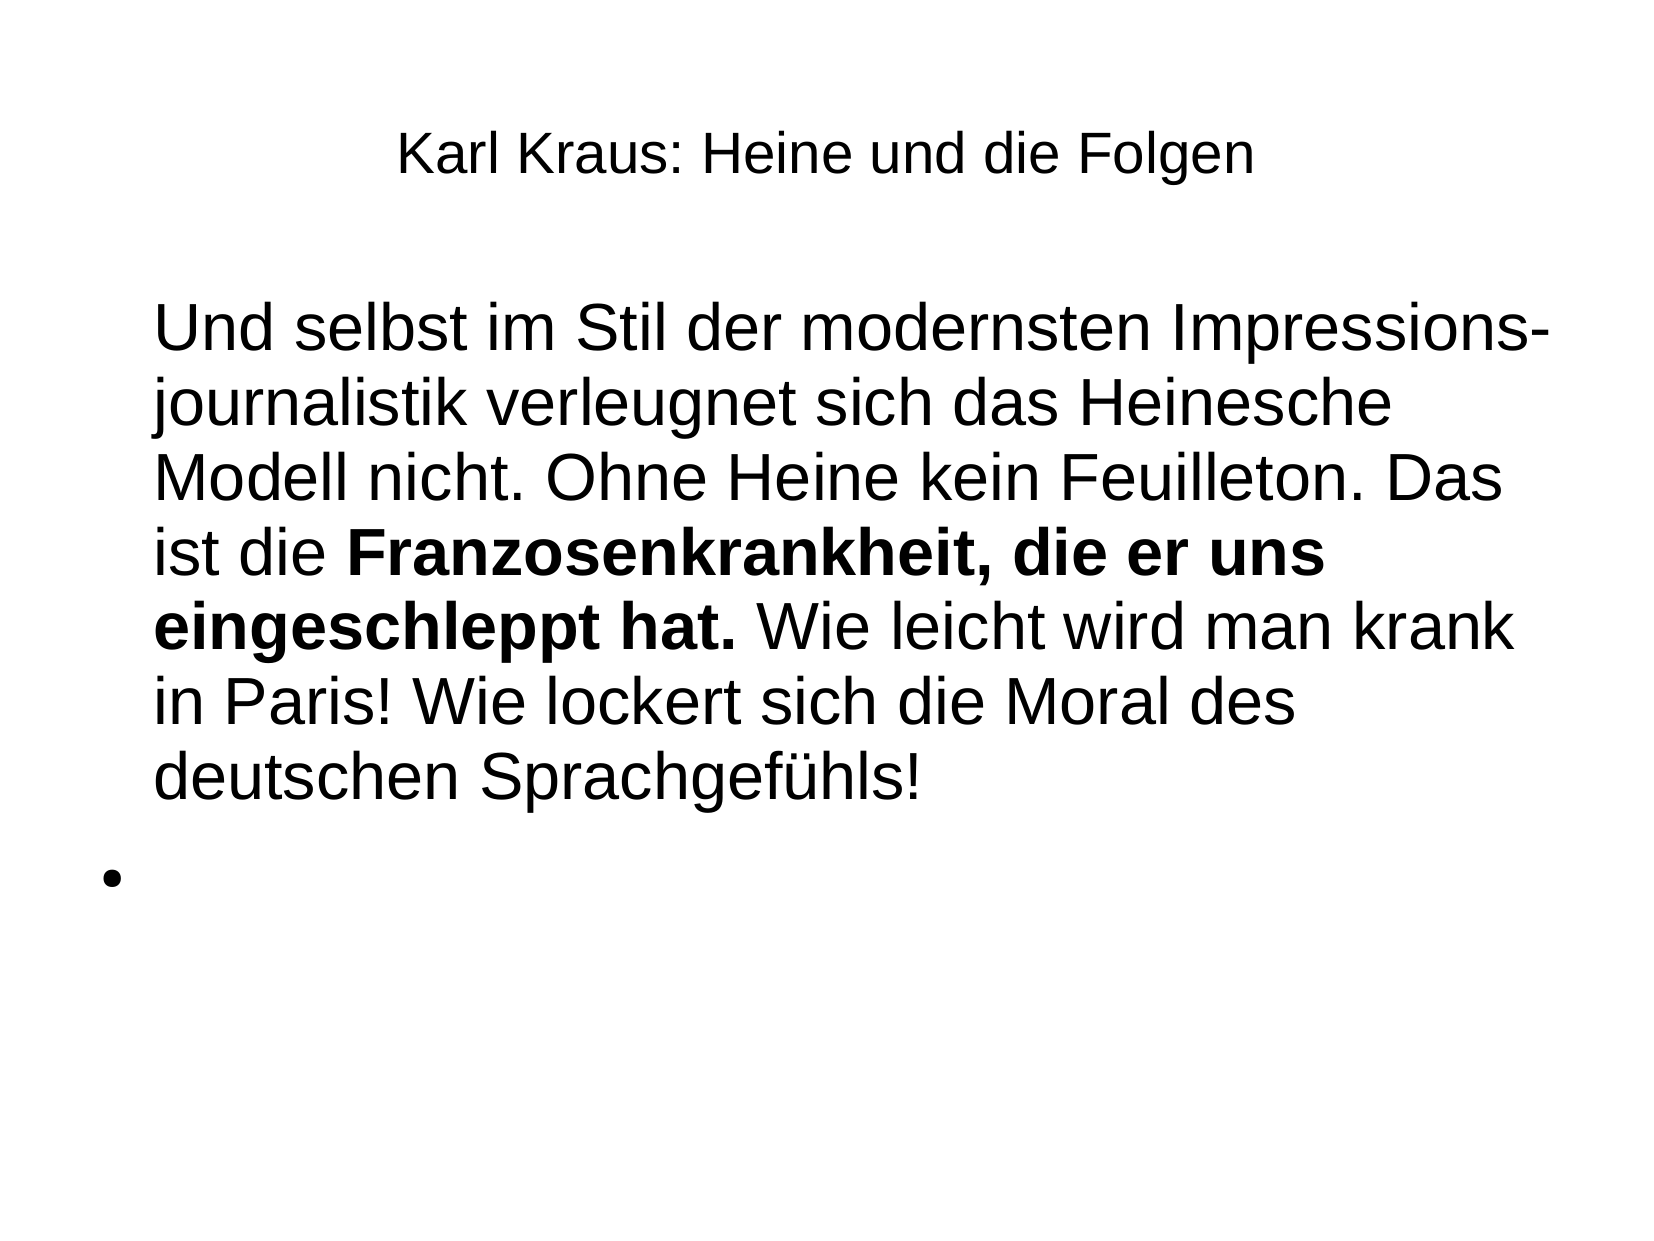

# Karl Kraus: Heine und die Folgen
Und selbst im Stil der modernsten Impressions- journalistik verleugnet sich das Heinesche Modell nicht. Ohne Heine kein Feuilleton. Das ist die Franzosenkrankheit, die er uns eingeschleppt hat. Wie leicht wird man krank in Paris! Wie lockert sich die Moral des deutschen Sprachgefühls!